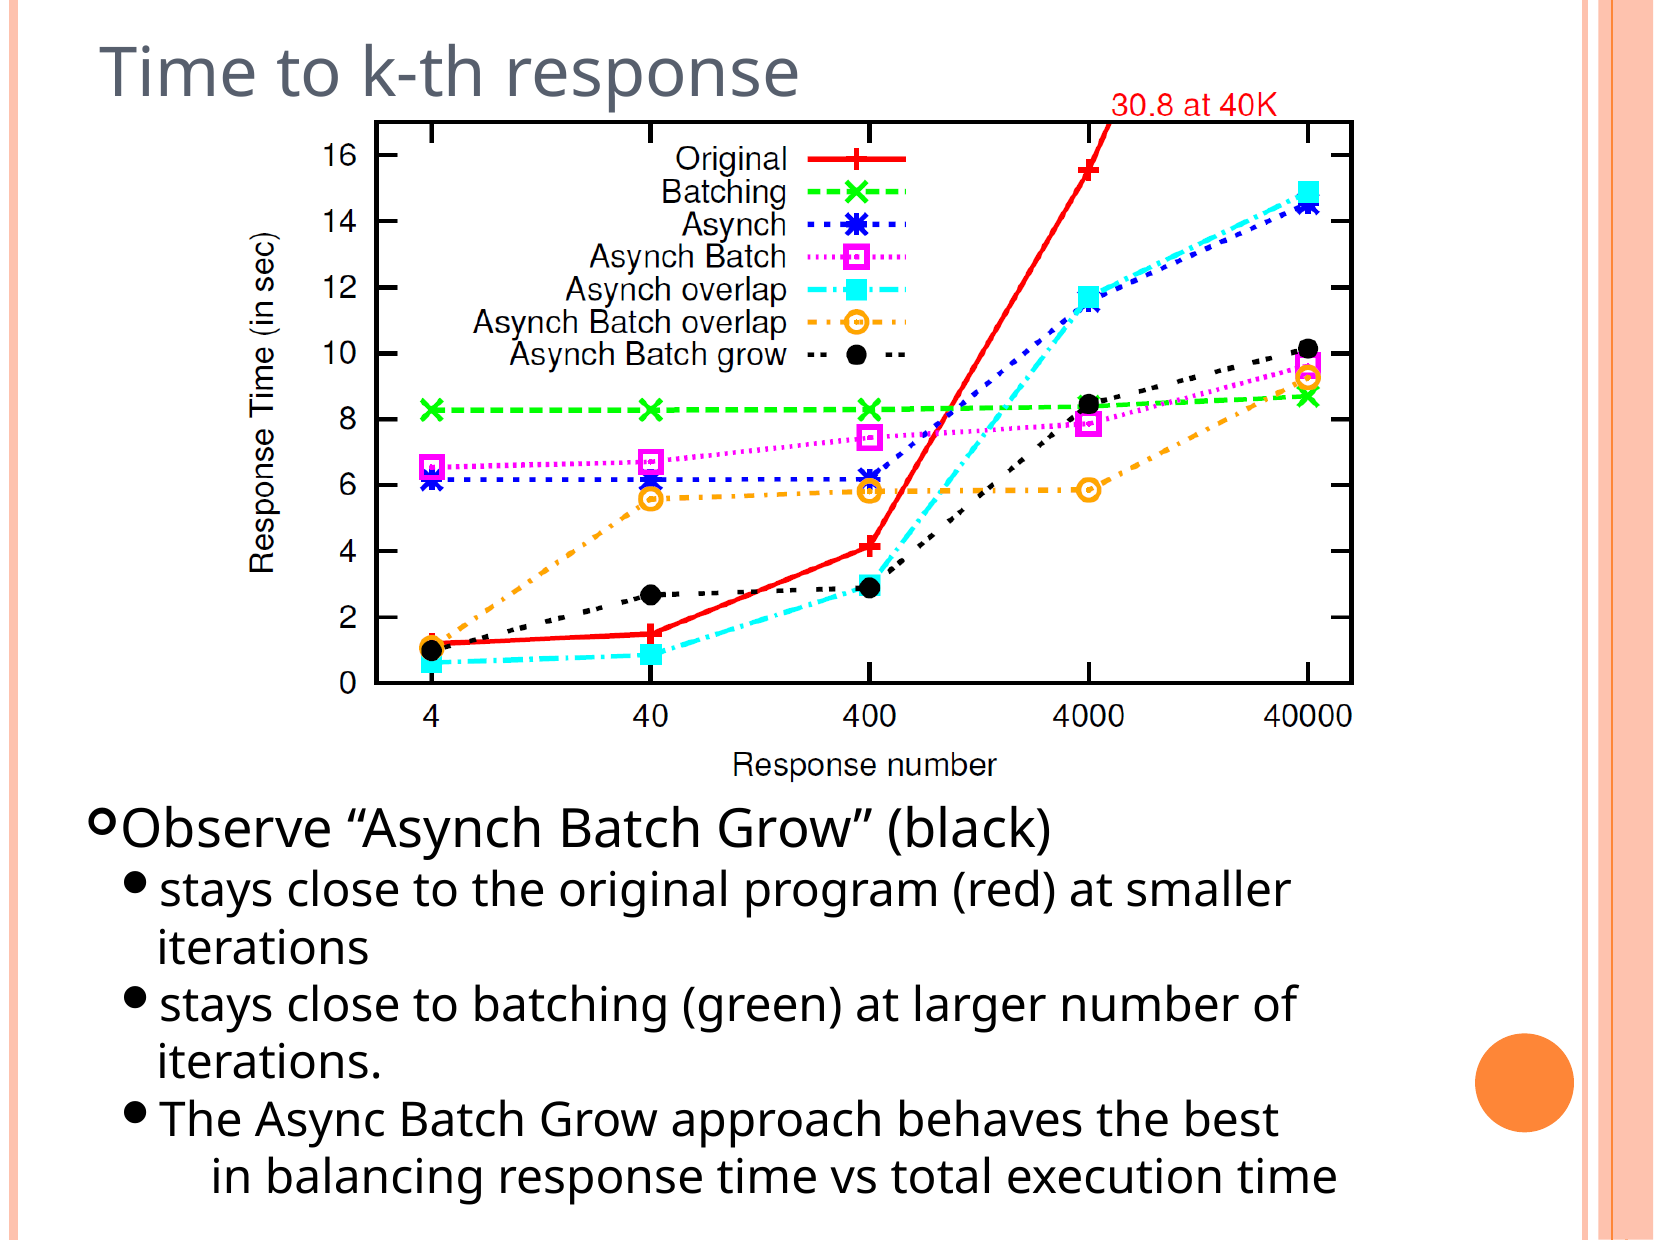

Time to k-th response
Observe “Asynch Batch Grow” (black)
stays close to the original program (red) at smaller iterations
stays close to batching (green) at larger number of iterations.
The Async Batch Grow approach behaves the best
 in balancing response time vs total execution time